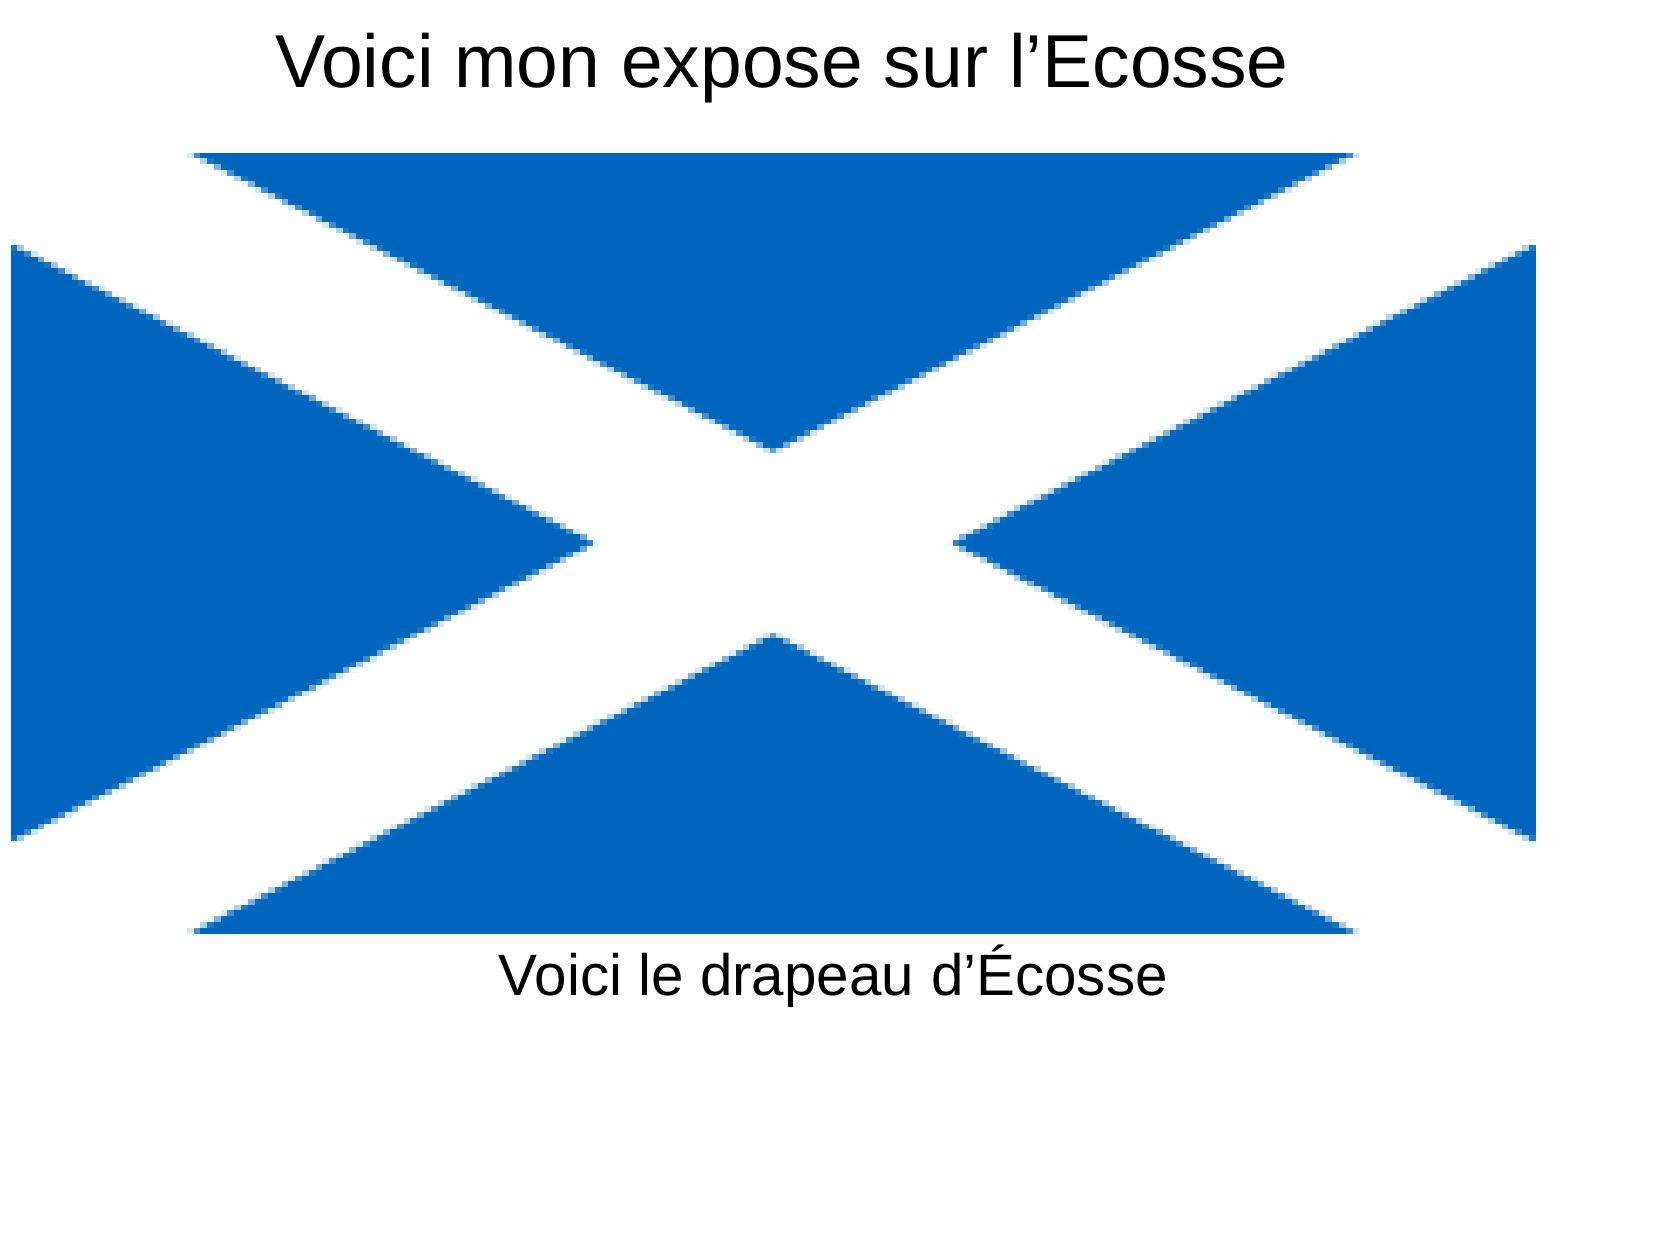

Voici mon expose sur l’Ecosse
Voici le drapeau d’Écosse